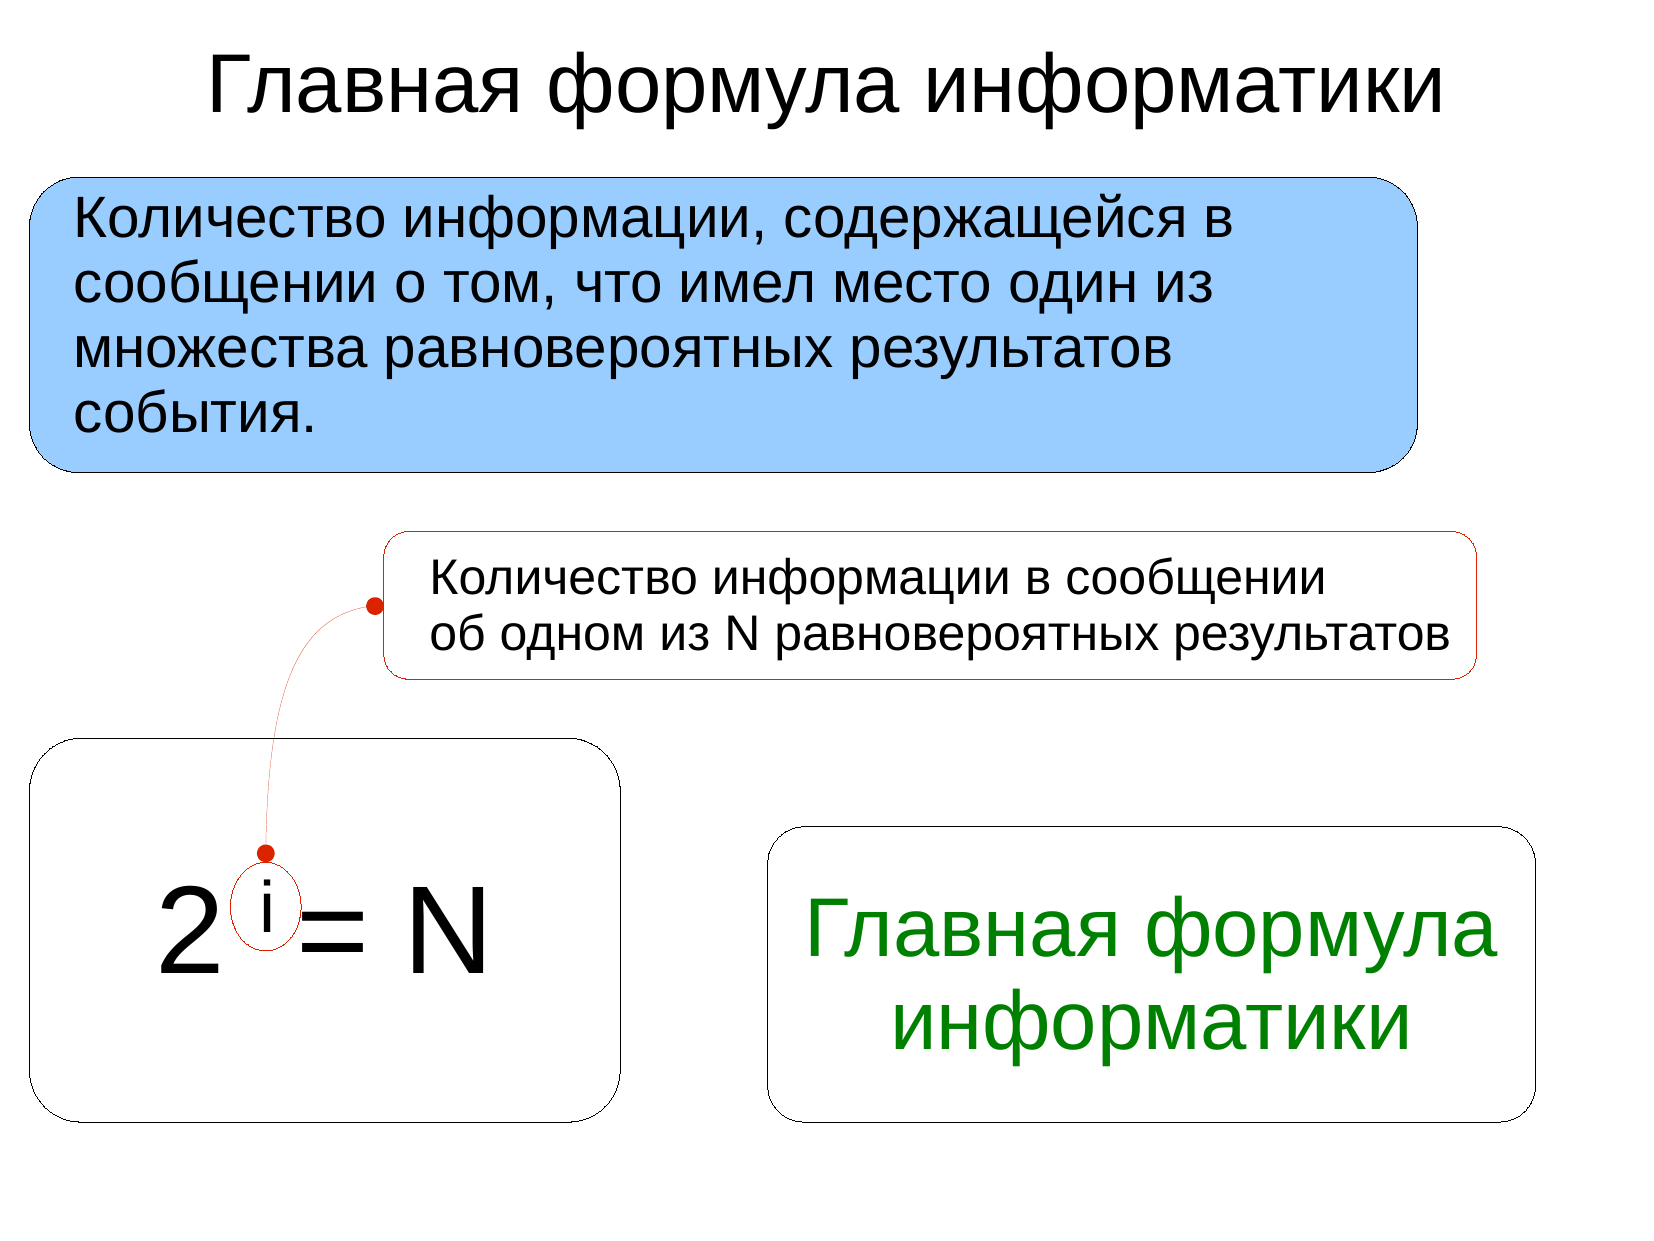

Главная формула информатики
Количество информации, содержащейся в сообщении о том, что имел место один из множества равновероятных результатов события.
Количество информации в сообщении
об одном из N равновероятных результатов
2 i = N
Главная формула
информатики